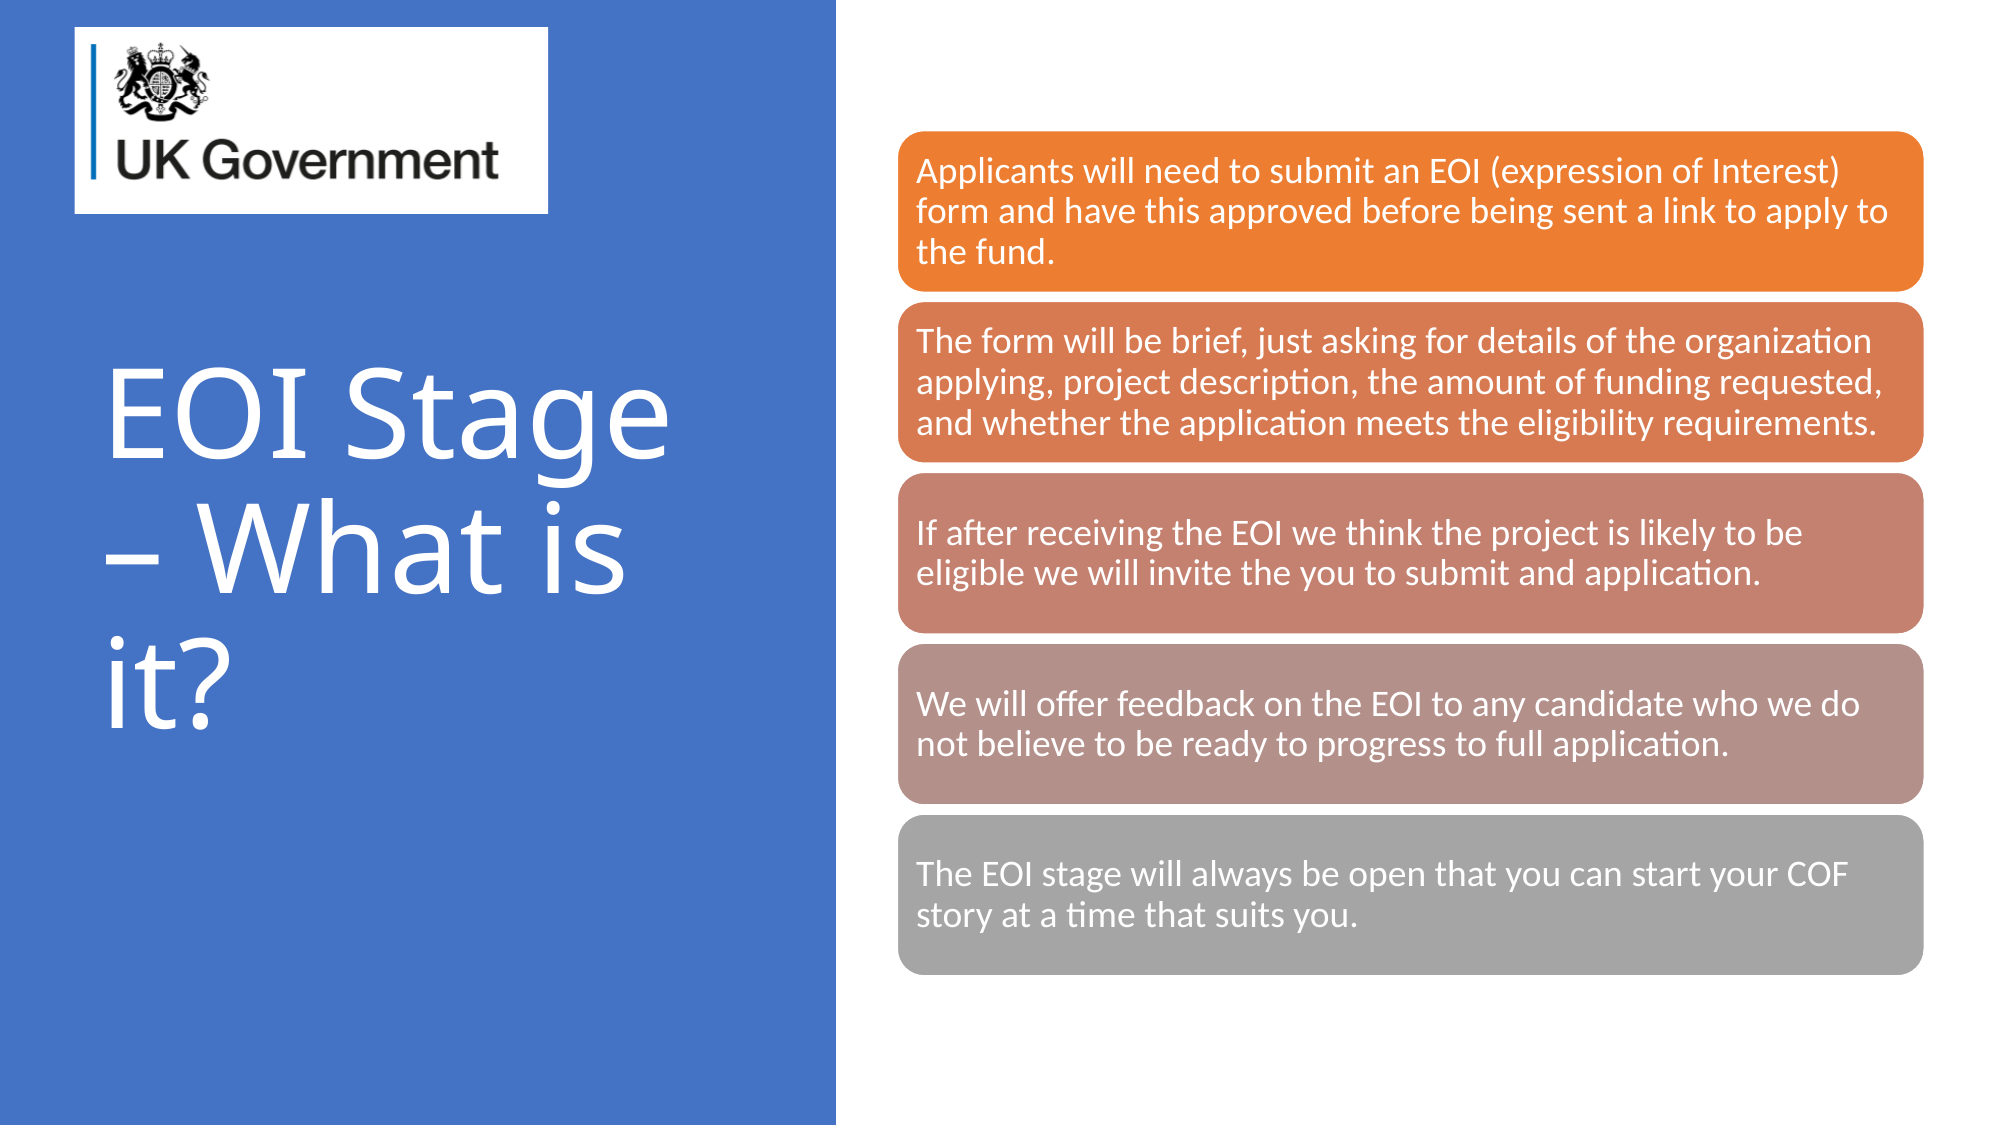

# EOI Stage – What is it?
Applicants will need to submit an EOI (expression of Interest) form and have this approved before being sent a link to apply to the fund.
The form will be brief, just asking for details of the organization applying, project description, the amount of funding requested, and whether the application meets the eligibility requirements.
If after receiving the EOI we think the project is likely to be eligible we will invite the you to submit and application.
We will offer feedback on the EOI to any candidate who we do not believe to be ready to progress to full application.
The EOI stage will always be open that you can start your COF story at a time that suits you.